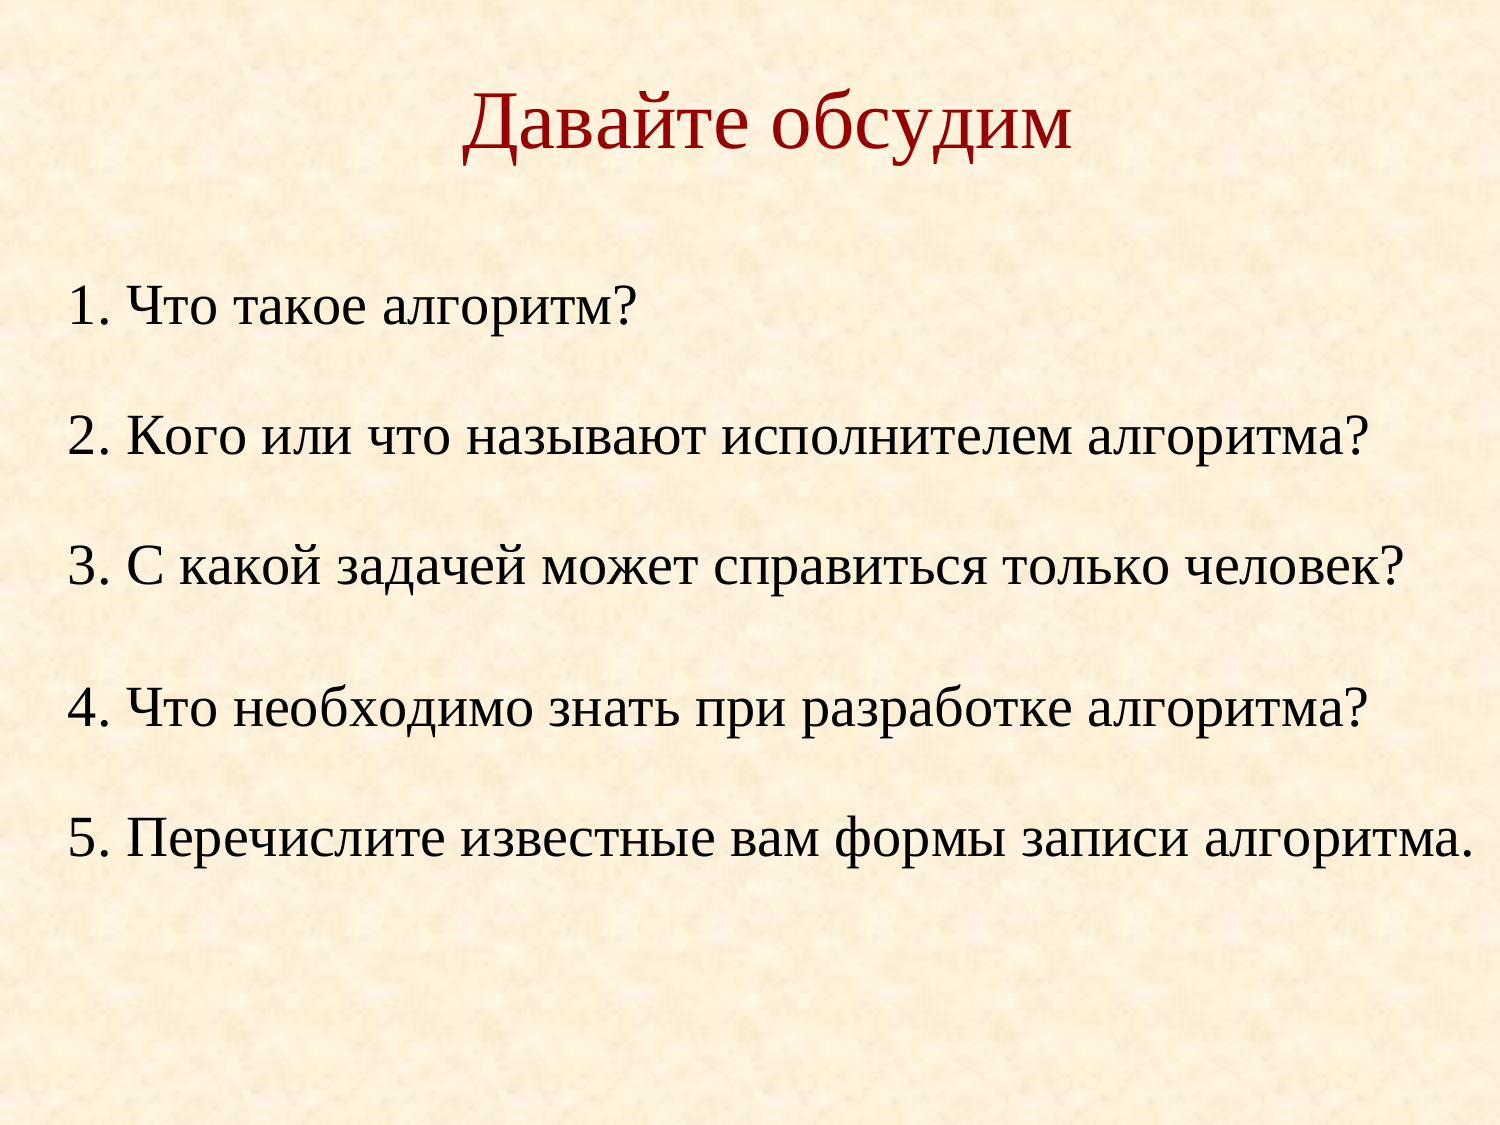

Давайте обсудим
1. Что такое алгоритм?
2. Кого или что называют исполнителем алгоритма?
3. С какой задачей может справиться только человек?
4. Что необходимо знать при разработке алгоритма?
5. Перечислите известные вам формы записи алгоритма.